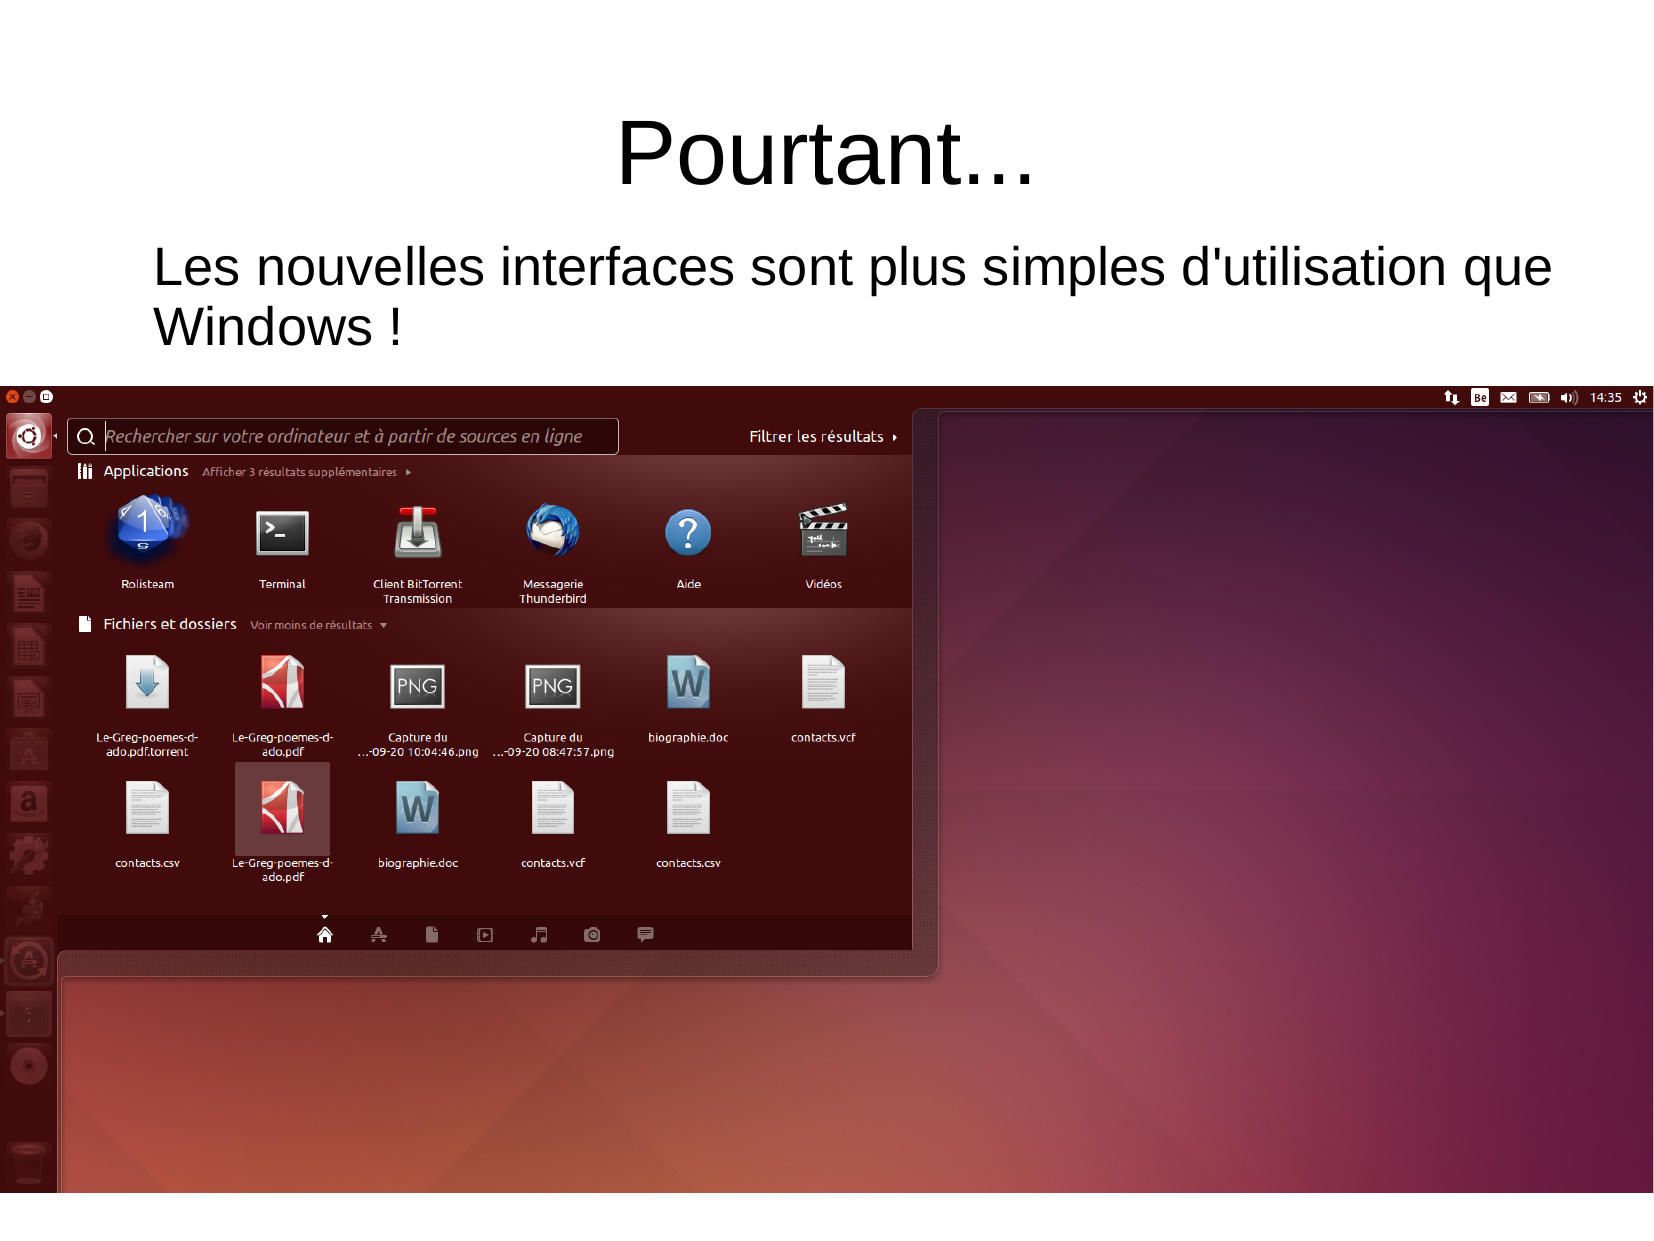

# Pourtant...
Les nouvelles interfaces sont plus simples d'utilisation que Windows !